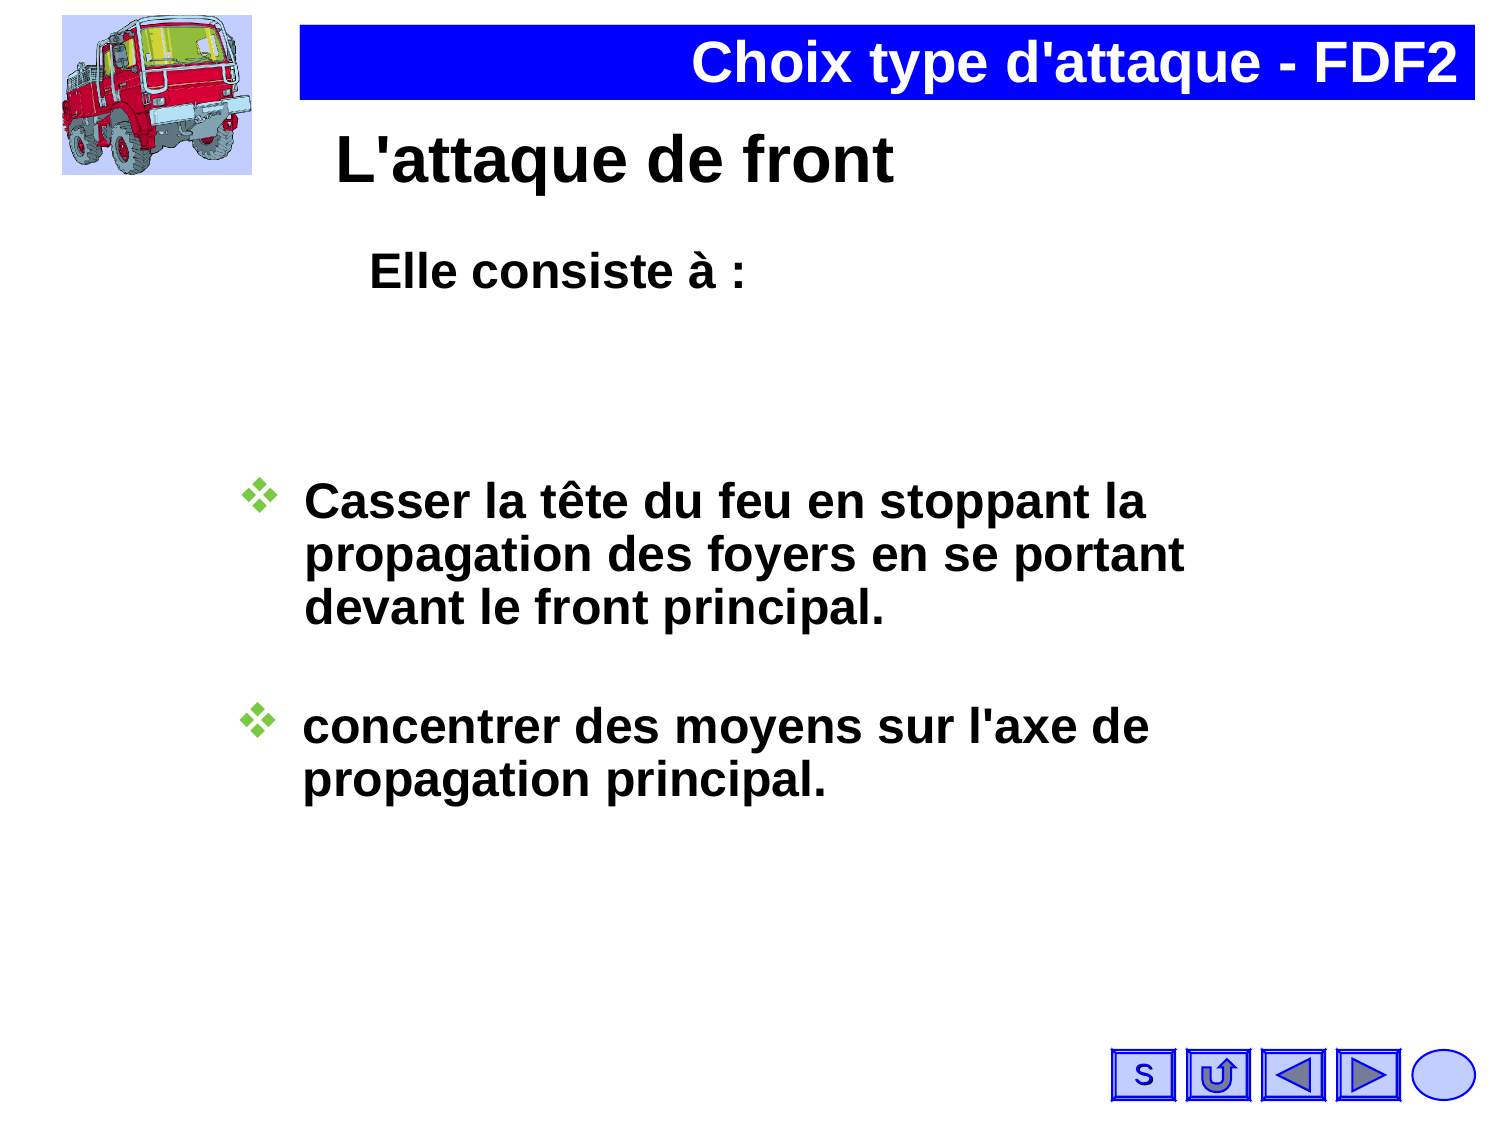

Choix type d'attaque - FDF2
L'attaque de front
Elle consiste à :
Casser la tête du feu en stoppant la propagation des foyers en se portant devant le front principal.
concentrer des moyens sur l'axe de propagation principal.